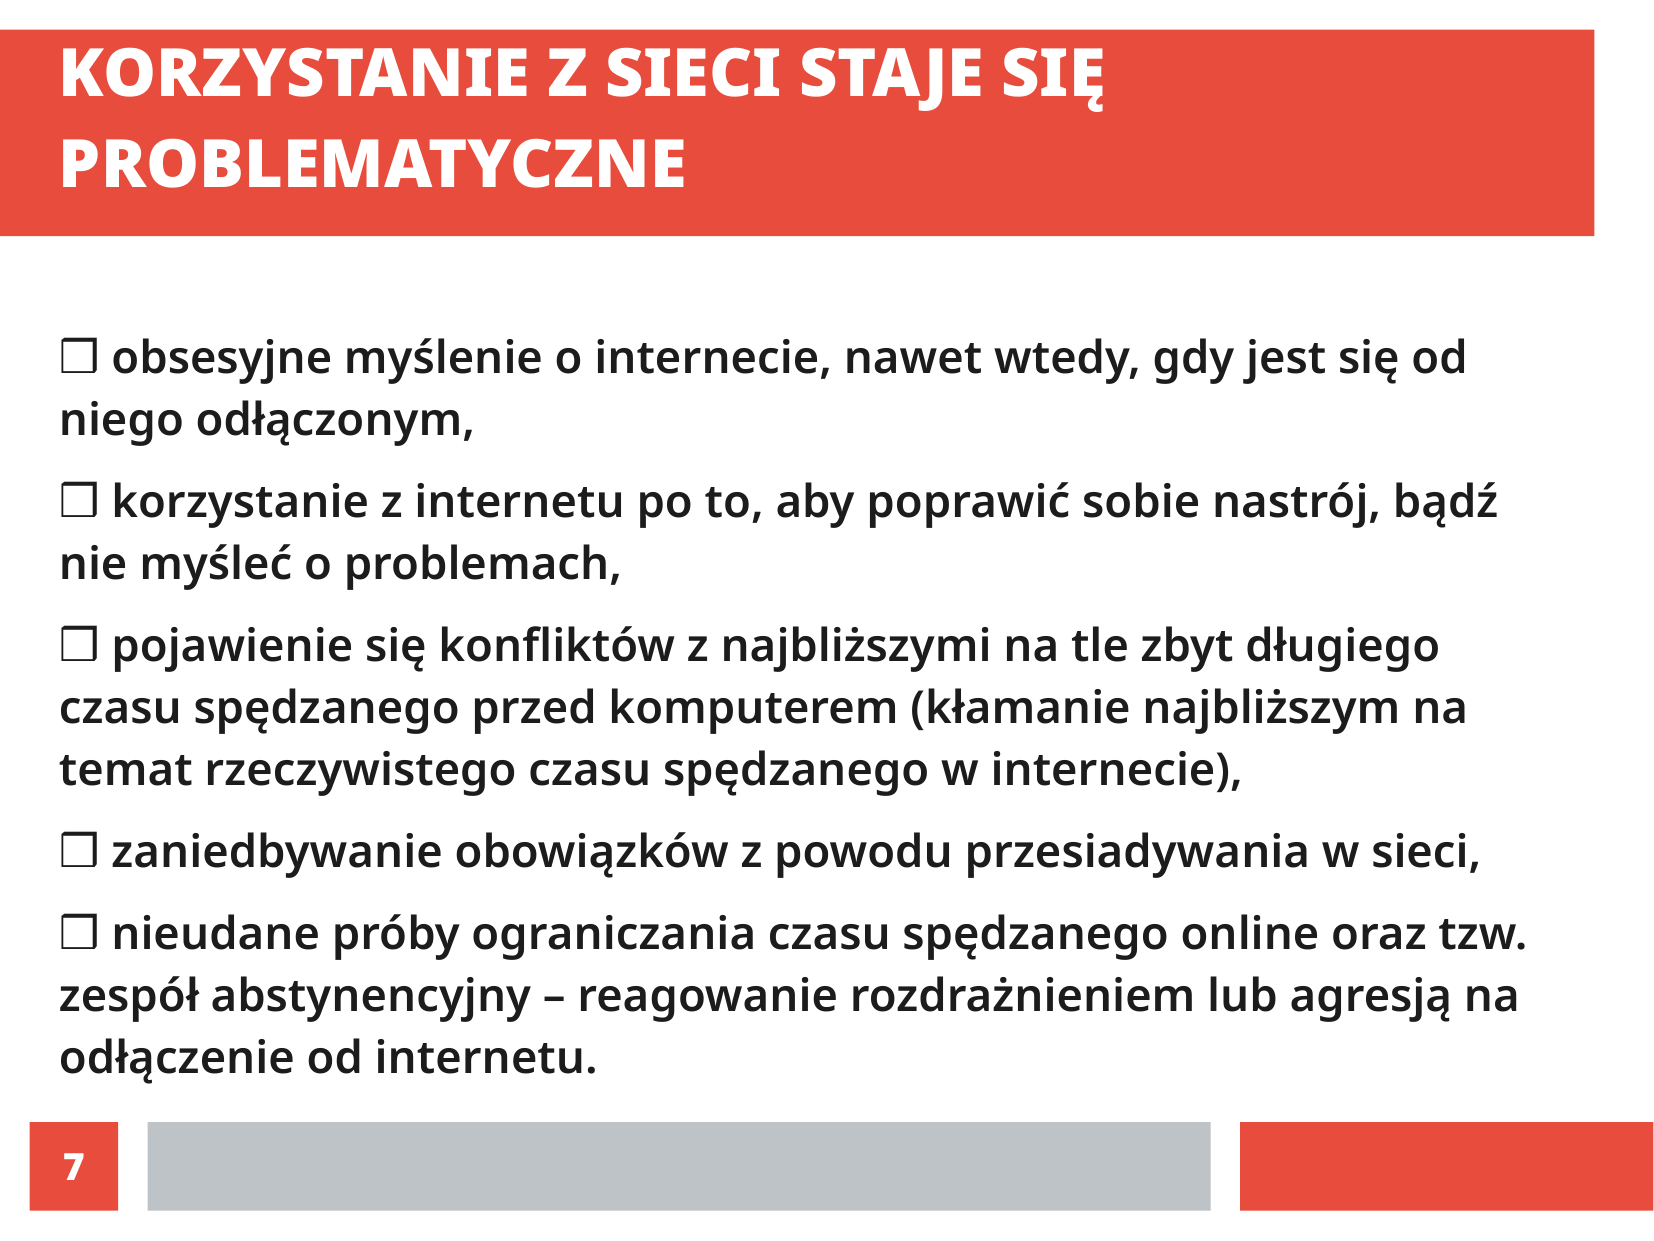

# OBJAWY, KTÓRE WSKAZUJĄ NA TO, ŻE KORZYSTANIE Z SIECI STAJE SIĘ PROBLEMATYCZNE
❒ obsesyjne myślenie o internecie, nawet wtedy, gdy jest się od niego odłączonym,
❒ korzystanie z internetu po to, aby poprawić sobie nastrój, bądź nie myśleć o problemach,
❒ pojawienie się konfliktów z najbliższymi na tle zbyt długiego czasu spędzanego przed komputerem (kłamanie najbliższym na temat rzeczywistego czasu spędzanego w internecie),
❒ zaniedbywanie obowiązków z powodu przesiadywania w sieci,
❒ nieudane próby ograniczania czasu spędzanego online oraz tzw. zespół abstynencyjny – reagowanie rozdrażnieniem lub agresją na odłączenie od internetu.
7